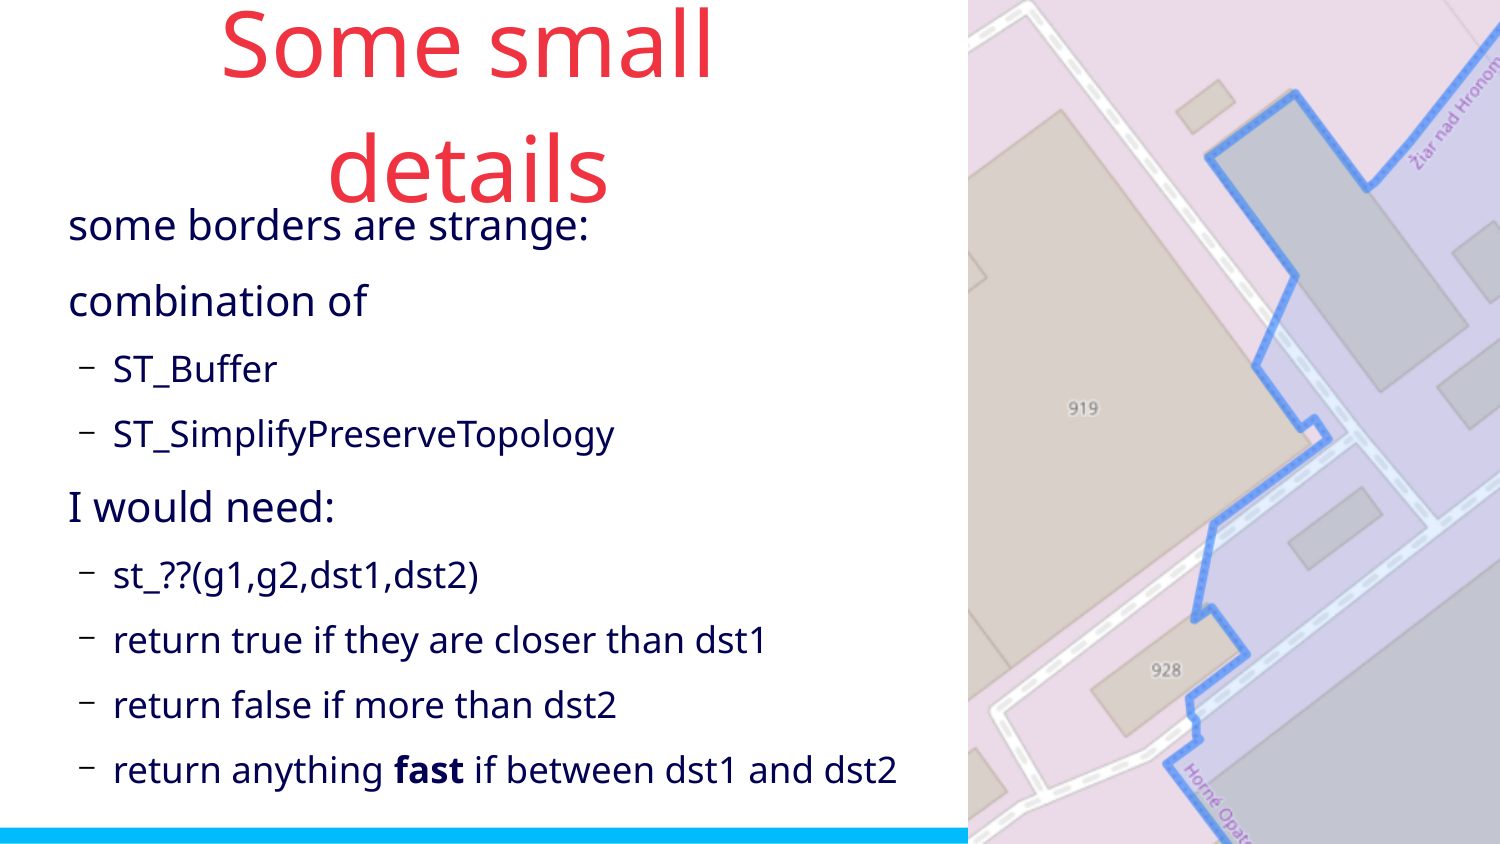

# Some small details
some borders are strange:
combination of
ST_Buffer
ST_SimplifyPreserveTopology
I would need:
st_??(g1,g2,dst1,dst2)
return true if they are closer than dst1
return false if more than dst2
return anything fast if between dst1 and dst2